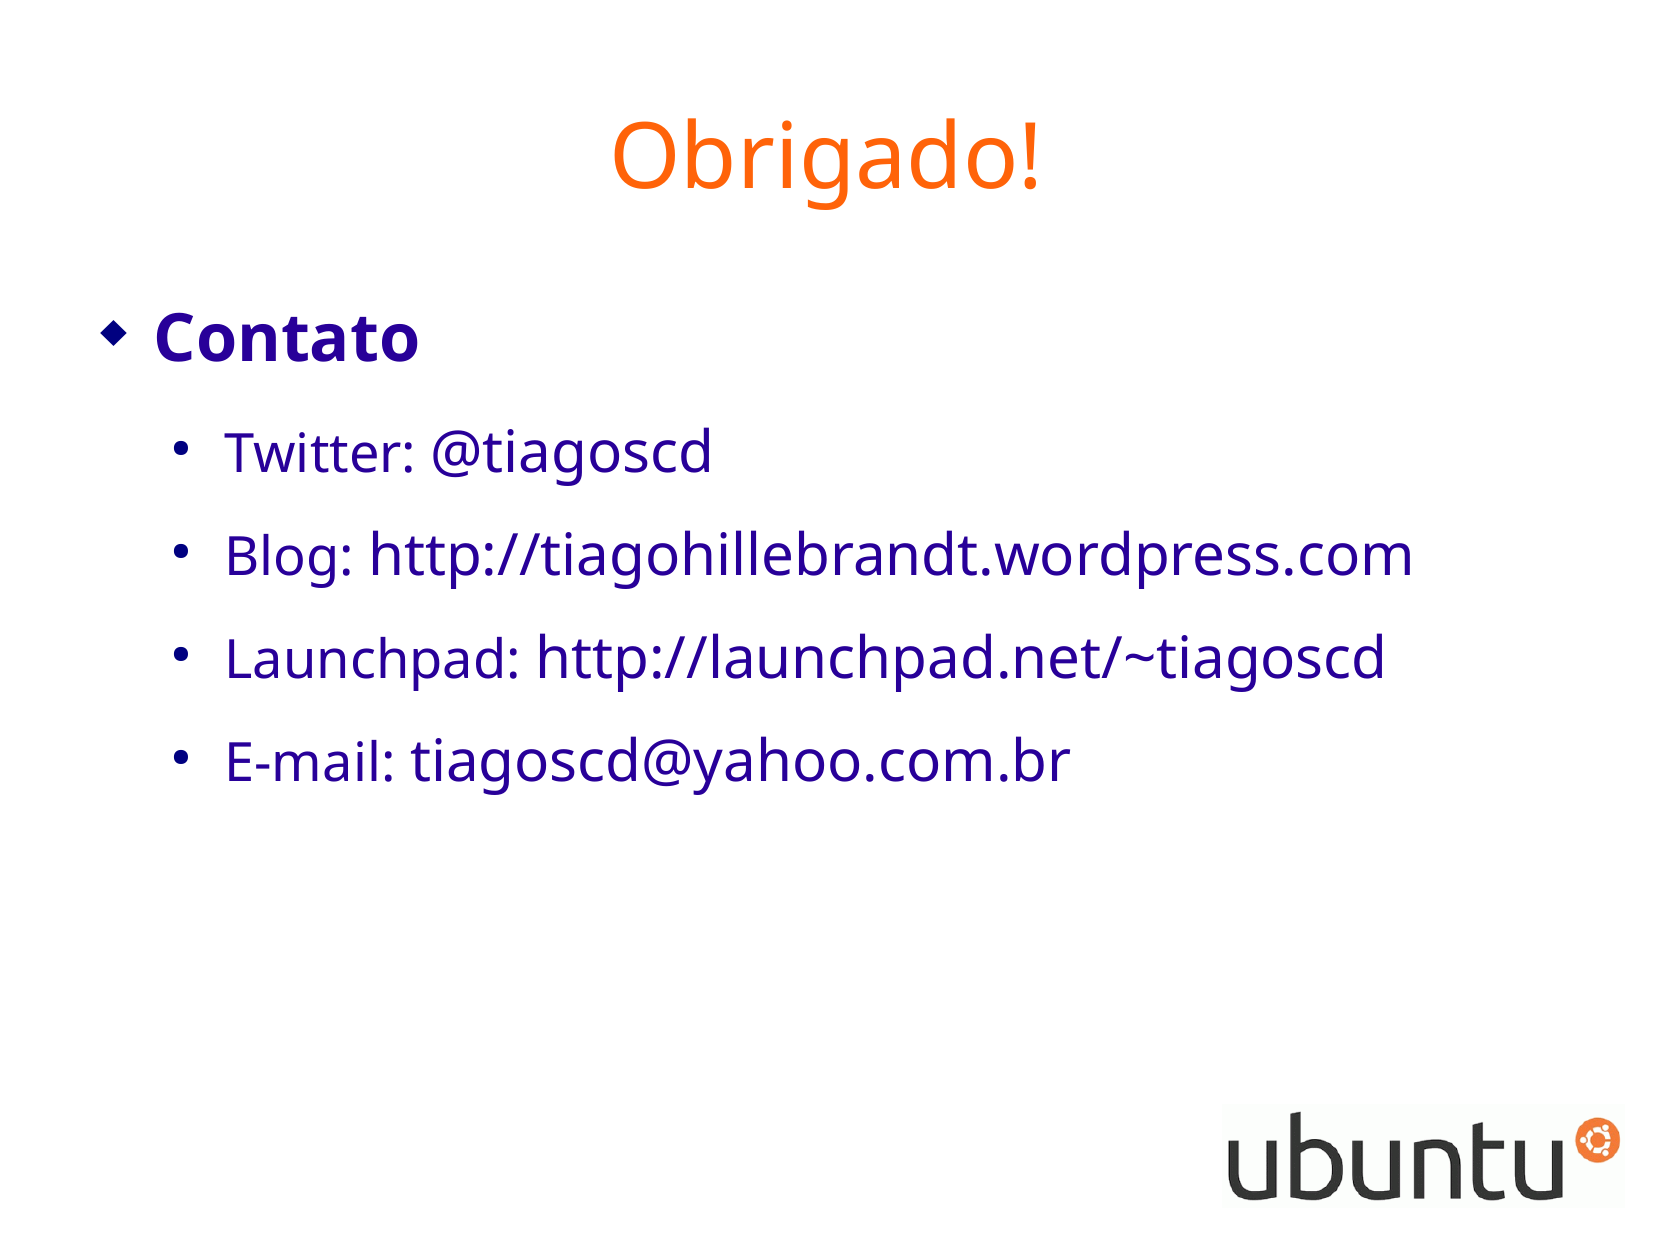

# Obrigado!
Contato
Twitter: @tiagoscd
Blog: http://tiagohillebrandt.wordpress.com
Launchpad: http://launchpad.net/~tiagoscd
E-mail: tiagoscd@yahoo.com.br